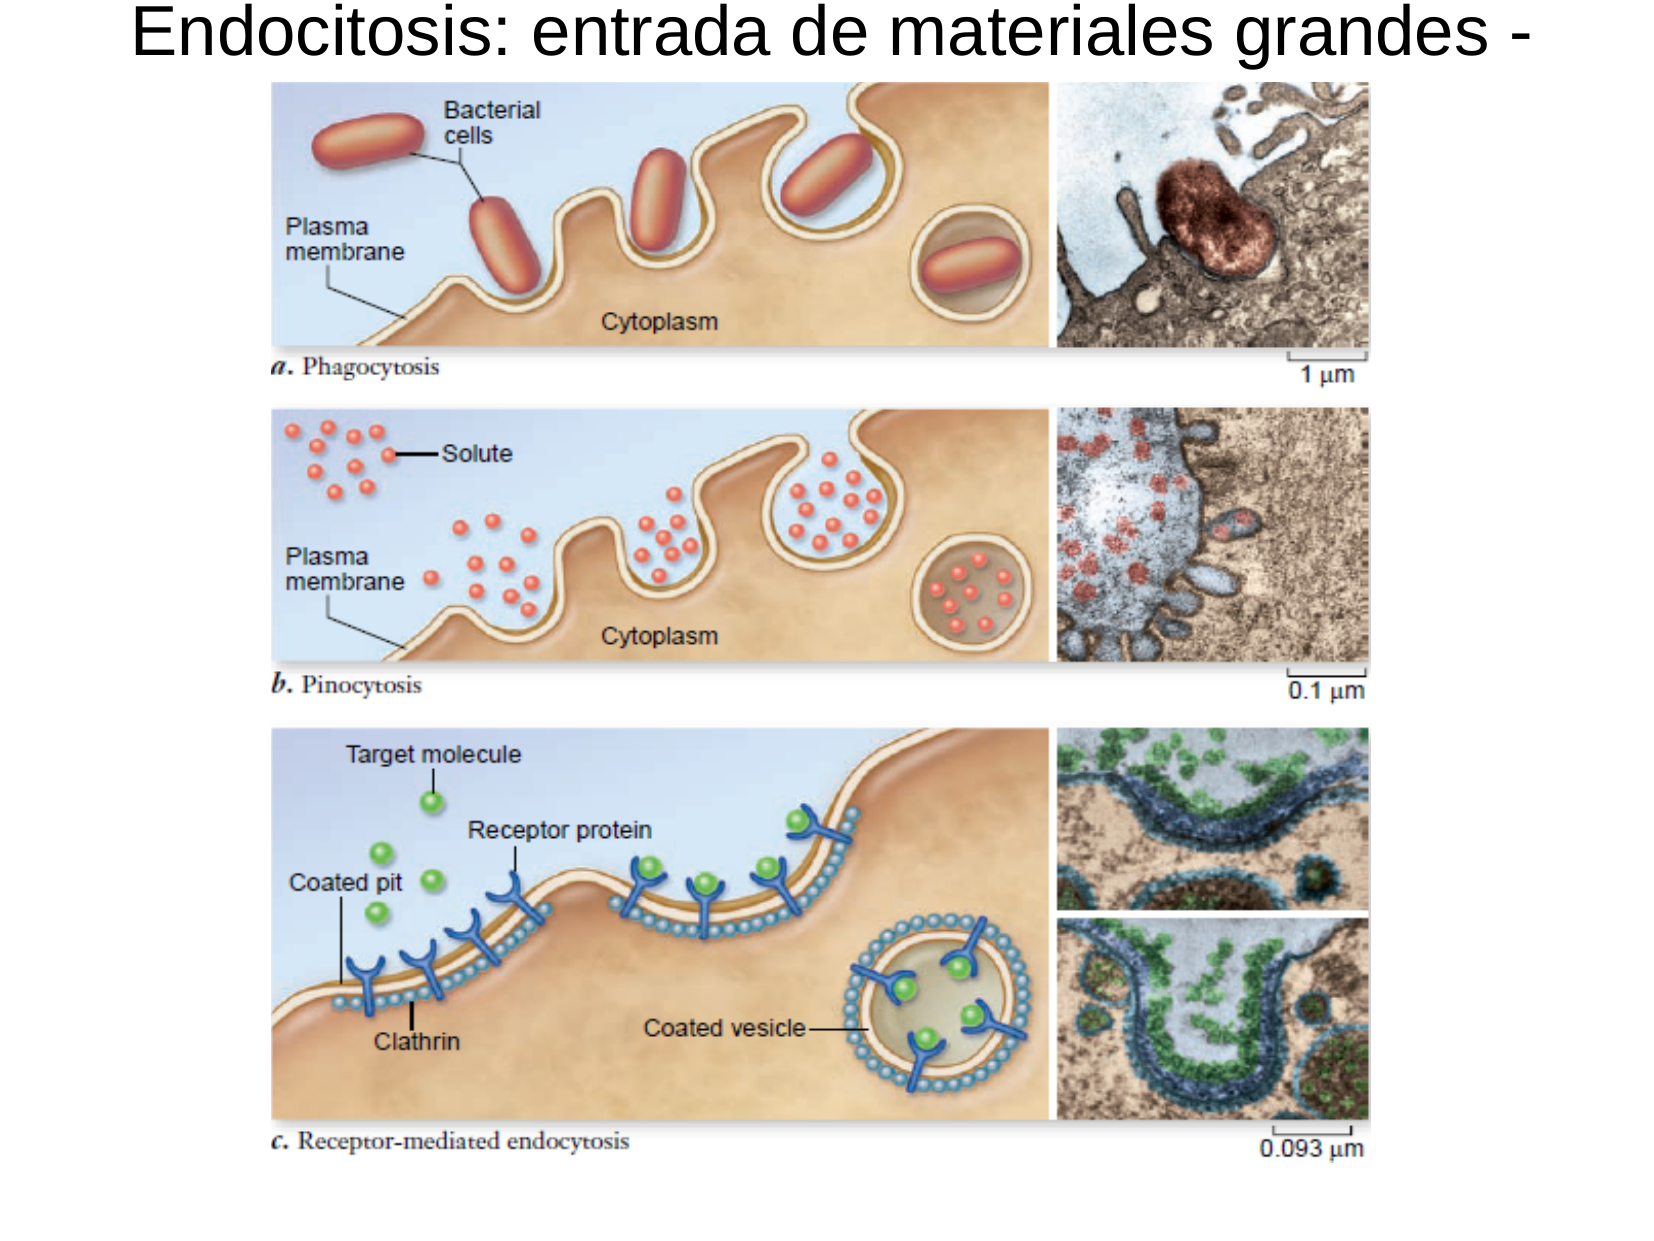

# Endocitosis: entrada de materiales grandes -como las bacterias.